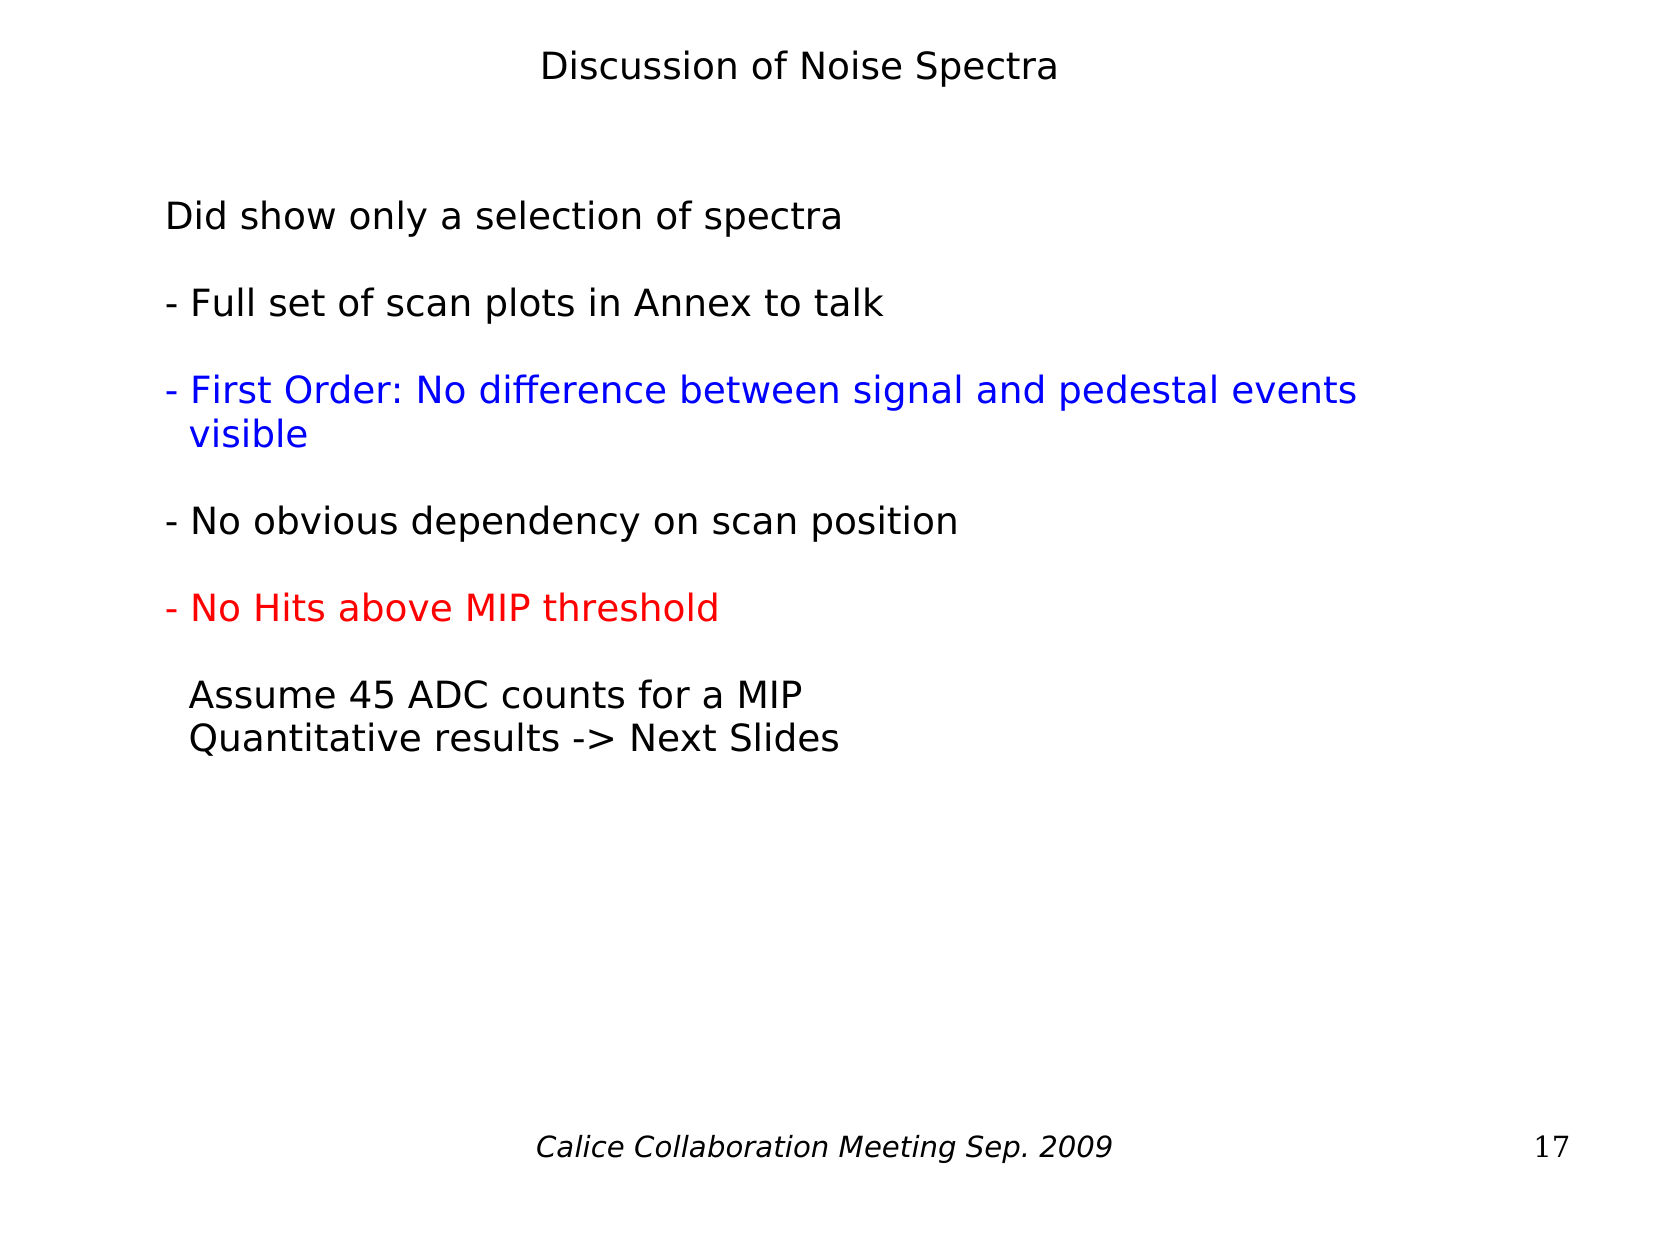

Discussion of Noise Spectra
Did show only a selection of spectra
- Full set of scan plots in Annex to talk
- First Order: No difference between signal and pedestal events
 visible
- No obvious dependency on scan position
- No Hits above MIP threshold
 Assume 45 ADC counts for a MIP
 Quantitative results -> Next Slides
17